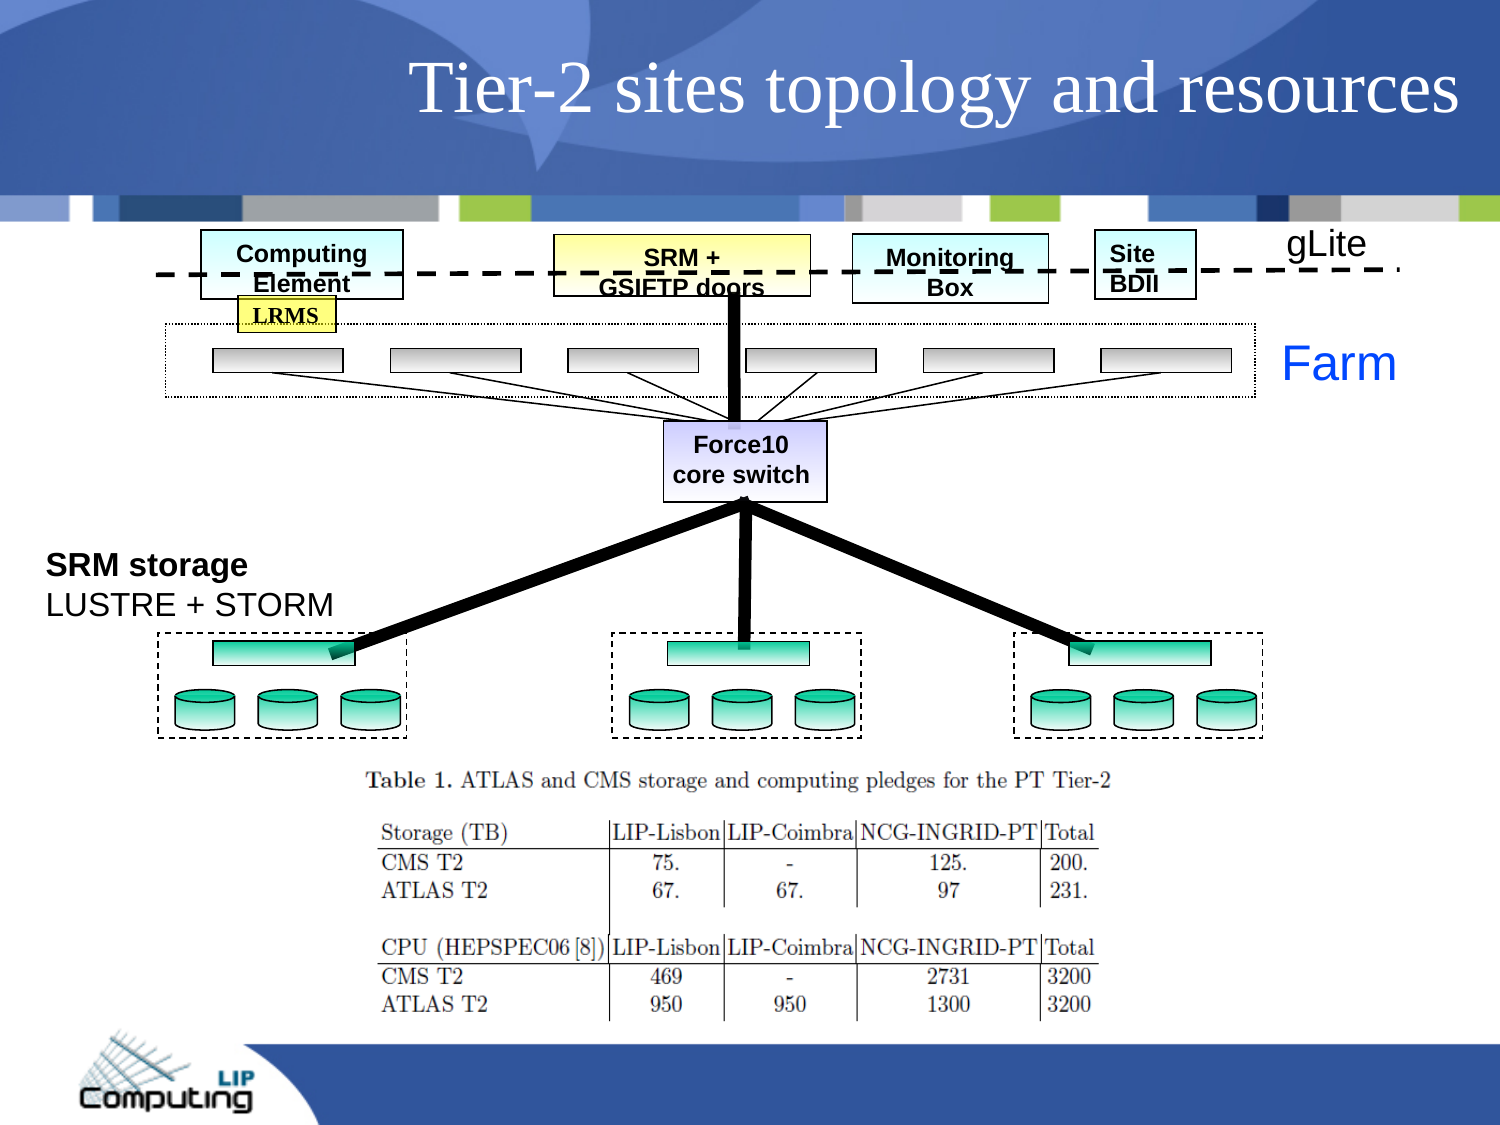

Tier-2 sites topology and resources
gLite
Computing
Element
Site
BDII
Monitoring
Box
SRM +
GSIFTP doors
LRMS
Farm
Force10
core switch
SRM storage
LUSTRE + STORM